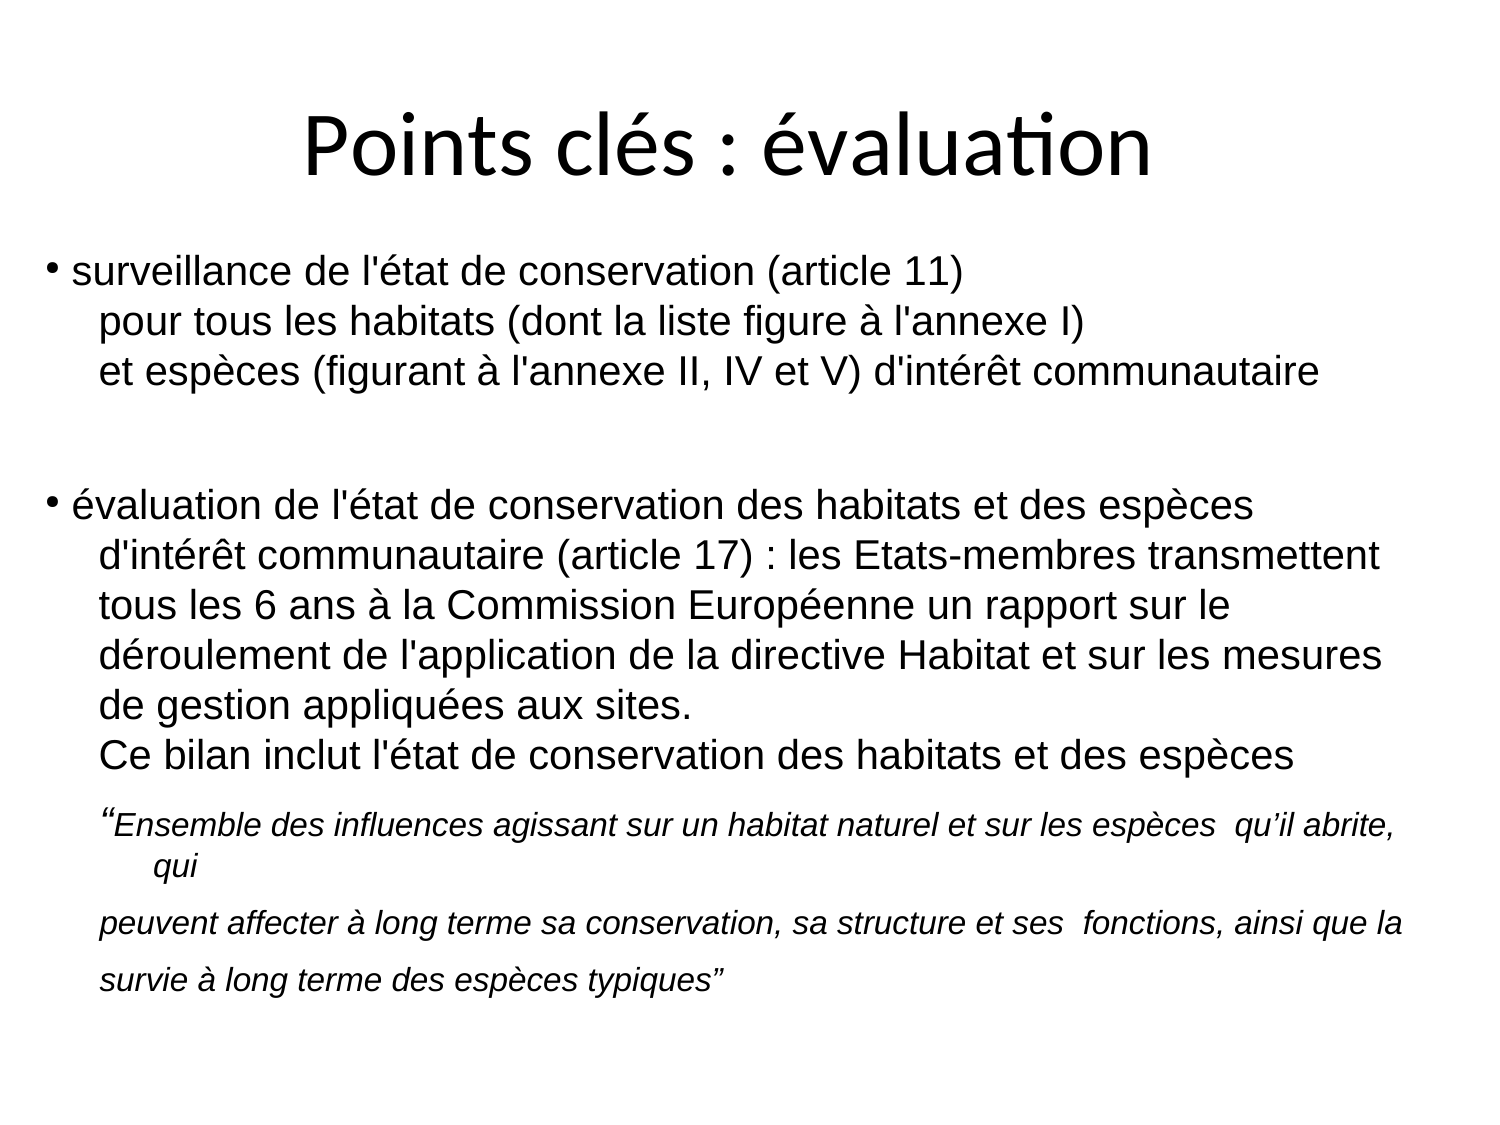

# Points clés : évaluation
 surveillance de l'état de conservation (article 11)
pour tous les habitats (dont la liste figure à l'annexe I)
et espèces (figurant à l'annexe II, IV et V) d'intérêt communautaire
 évaluation de l'état de conservation des habitats et des espèces
d'intérêt communautaire (article 17) : les Etats-membres transmettent tous les 6 ans à la Commission Européenne un rapport sur le déroulement de l'application de la directive Habitat et sur les mesures de gestion appliquées aux sites.
Ce bilan inclut l'état de conservation des habitats et des espèces
“Ensemble des influences agissant sur un habitat naturel et sur les espèces qu’il abrite, qui
peuvent affecter à long terme sa conservation, sa structure et ses fonctions, ainsi que la
survie à long terme des espèces typiques”